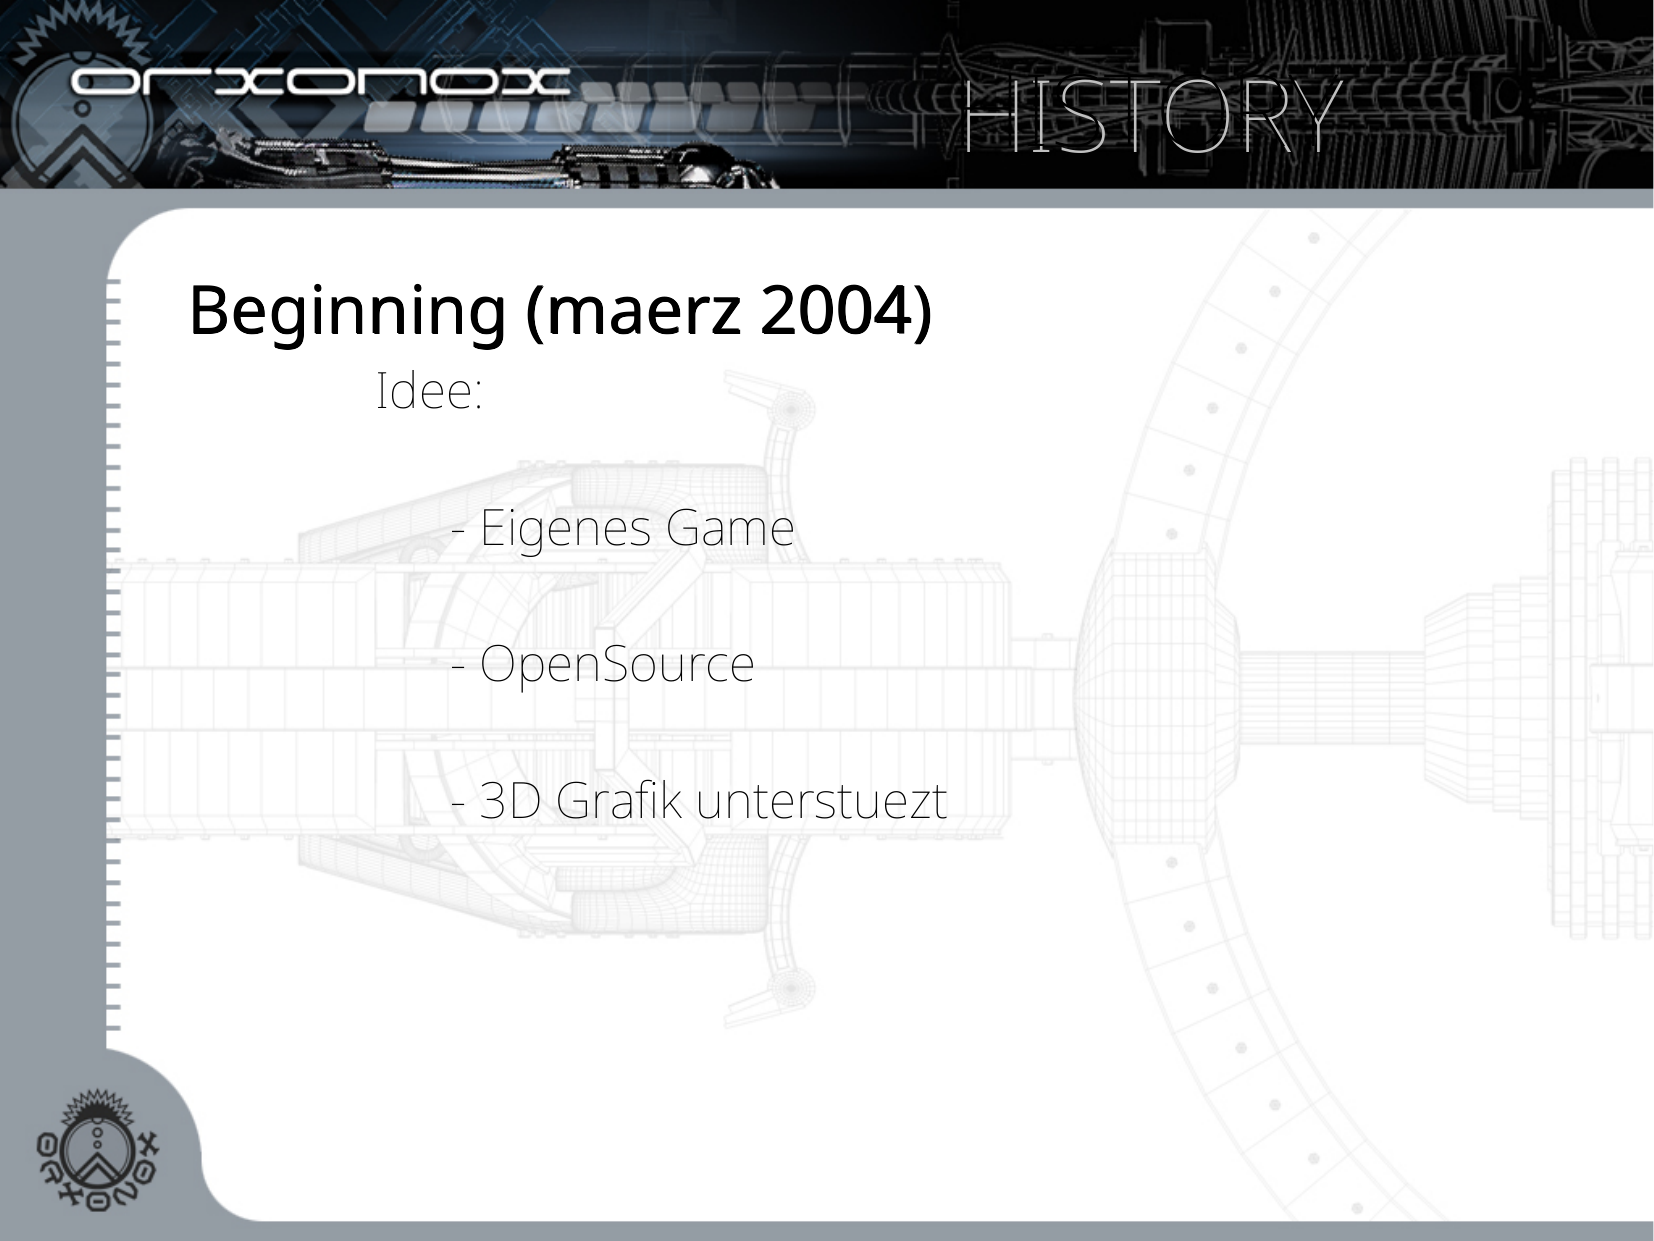

HISTORY
Beginning (maerz 2004)
Idee:
	- Eigenes Game
 	- OpenSource
	- 3D Grafik unterstuezt